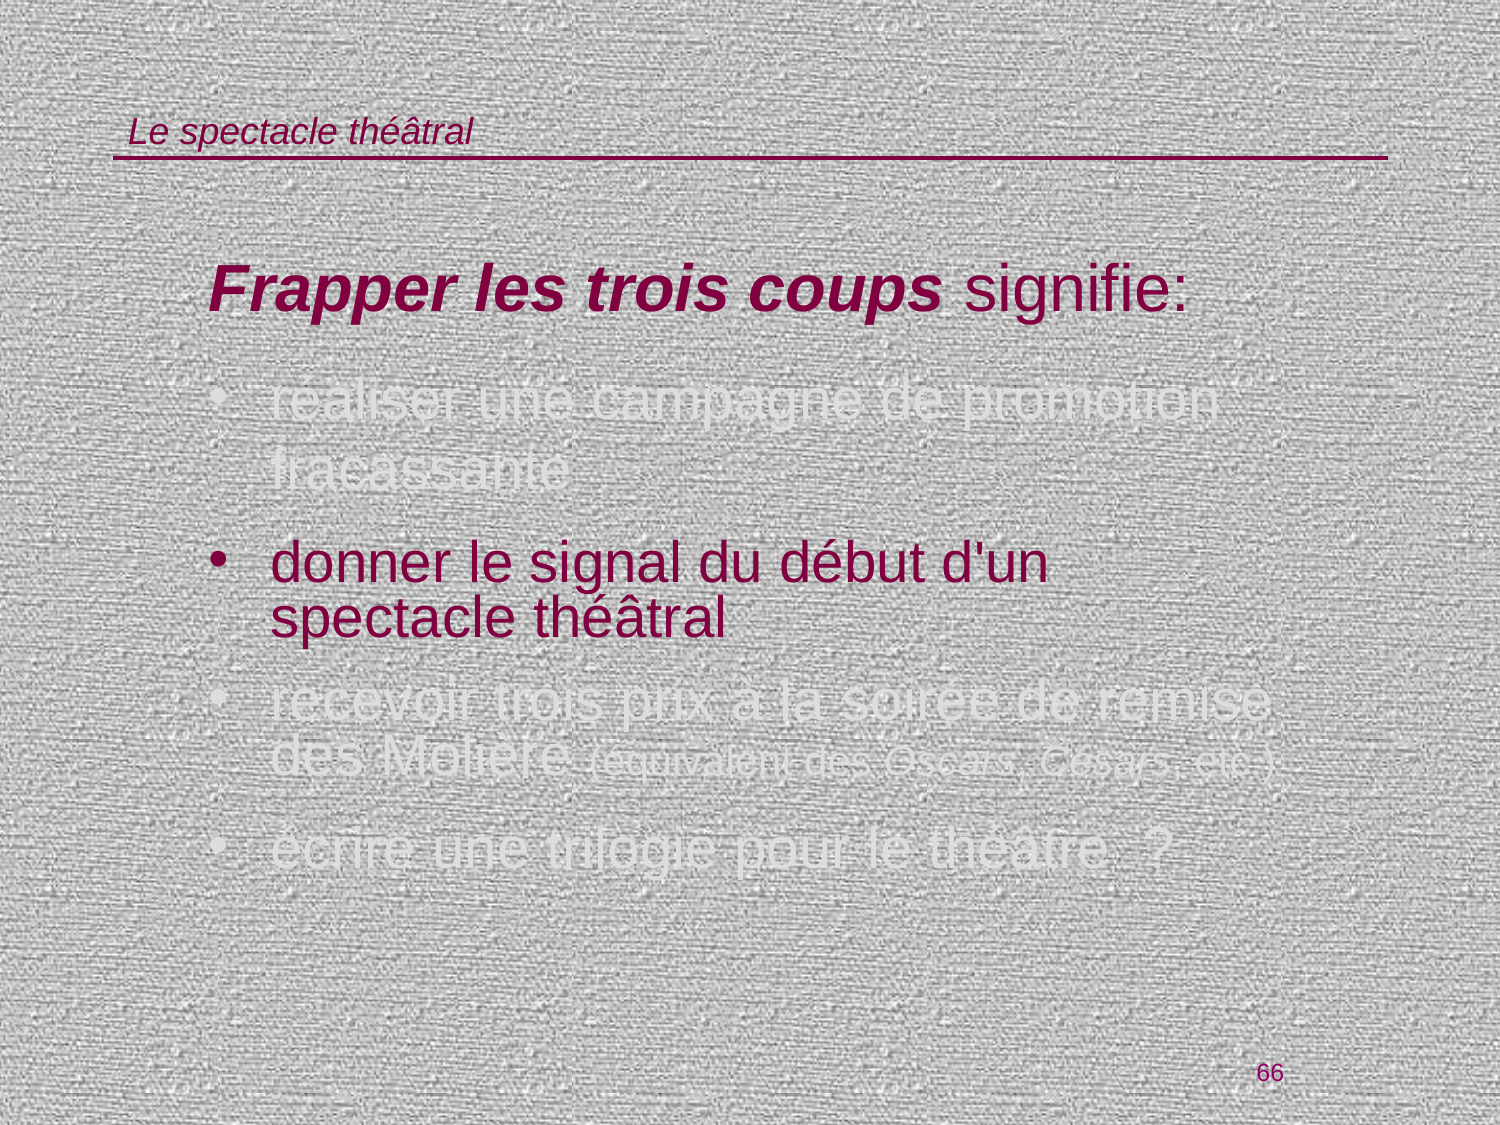

Frapper les trois coups signifie:
réaliser une campagne de promotion fracassante
donner le signal du début d'un spectacle théâtral
recevoir trois prix à la soirée de remise des Molière (équivalent des Oscars, Césars, etc.)
écrire une trilogie pour le théâtre ?
66